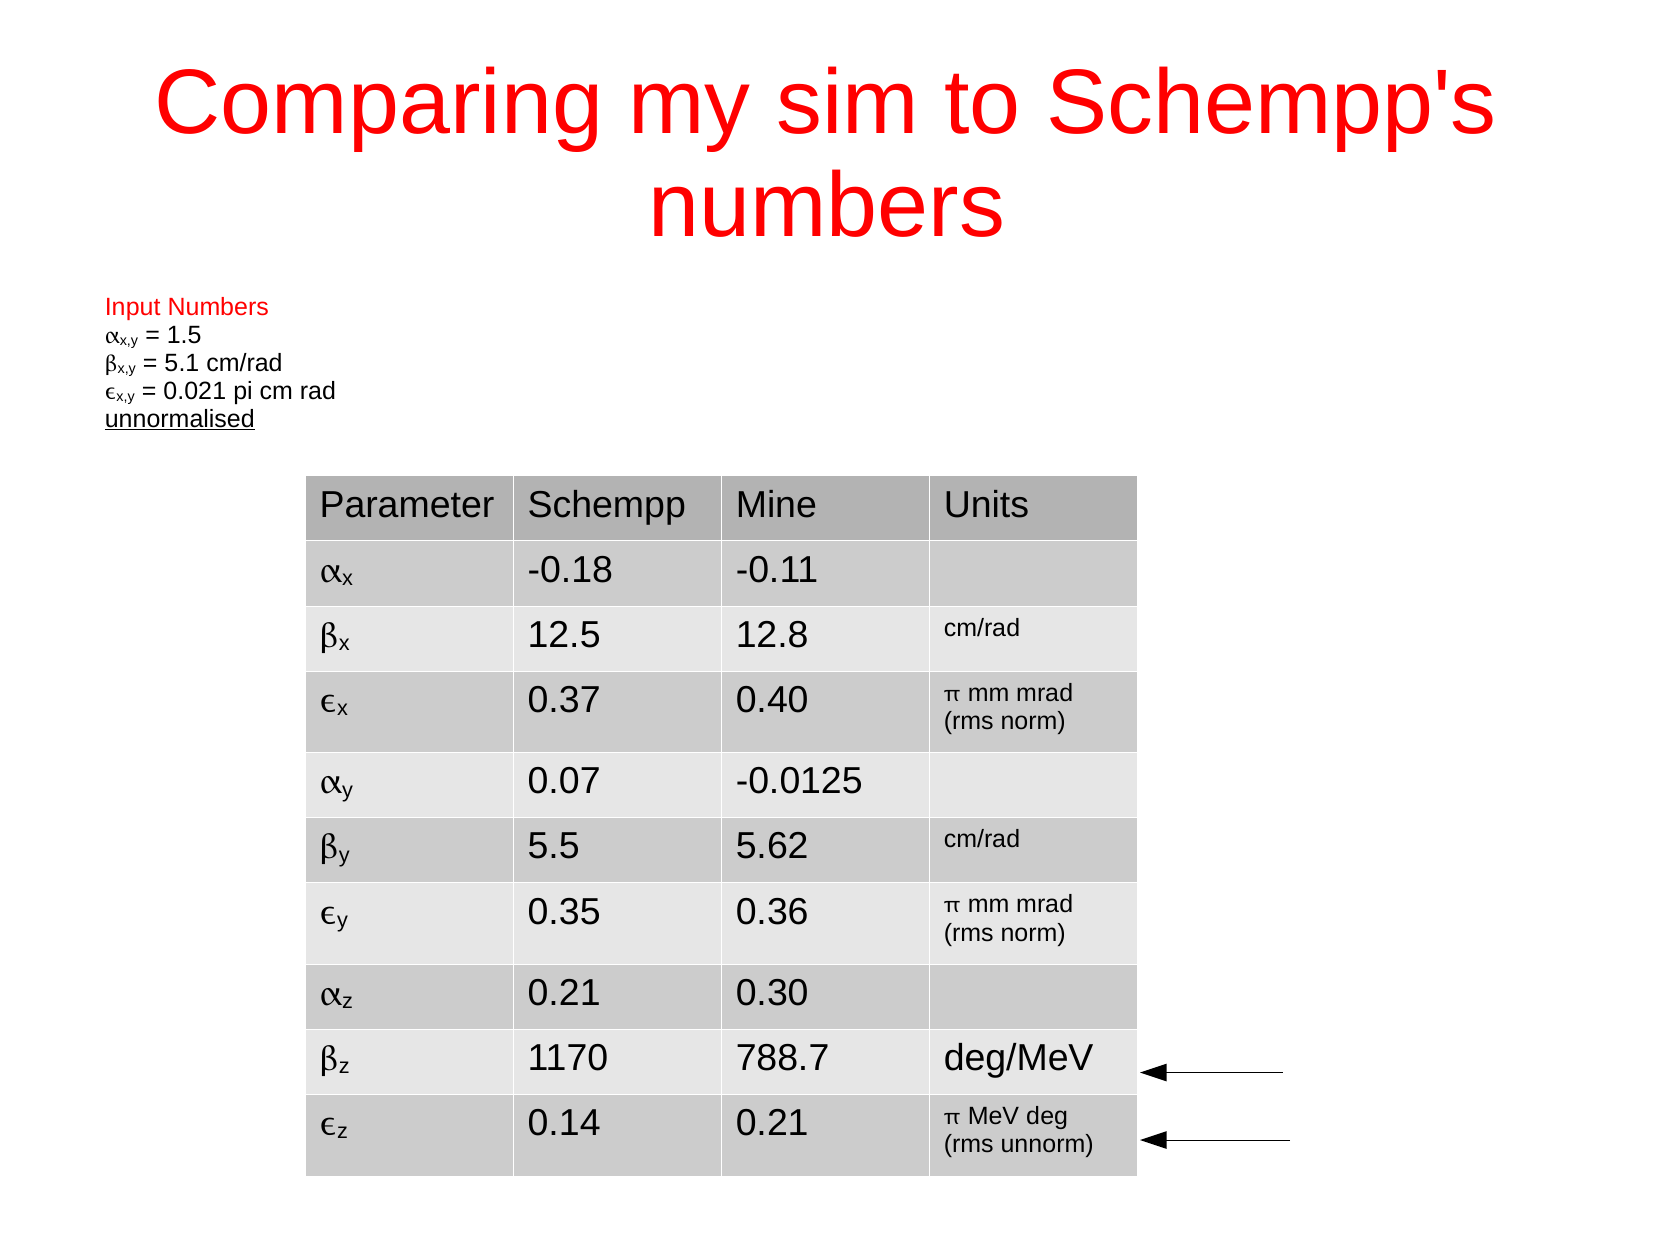

# Comparing my sim to Schempp's numbers
Input Numbers
x,y = 1.5
x,y = 5.1 cm/rad
x,y = 0.021 pi cm rad
unnormalised
| Parameter | Schempp | Mine | Units |
| --- | --- | --- | --- |
| x | -0.18 | -0.11 | |
| x | 12.5 | 12.8 | cm/rad |
| x | 0.37 | 0.40 |  mm mrad (rms norm) |
| y | 0.07 | -0.0125 | |
| y | 5.5 | 5.62 | cm/rad |
| y | 0.35 | 0.36 |  mm mrad (rms norm) |
| z | 0.21 | 0.30 | |
| z | 1170 | 788.7 | deg/MeV |
| z | 0.14 | 0.21 |  MeV deg (rms unnorm) |